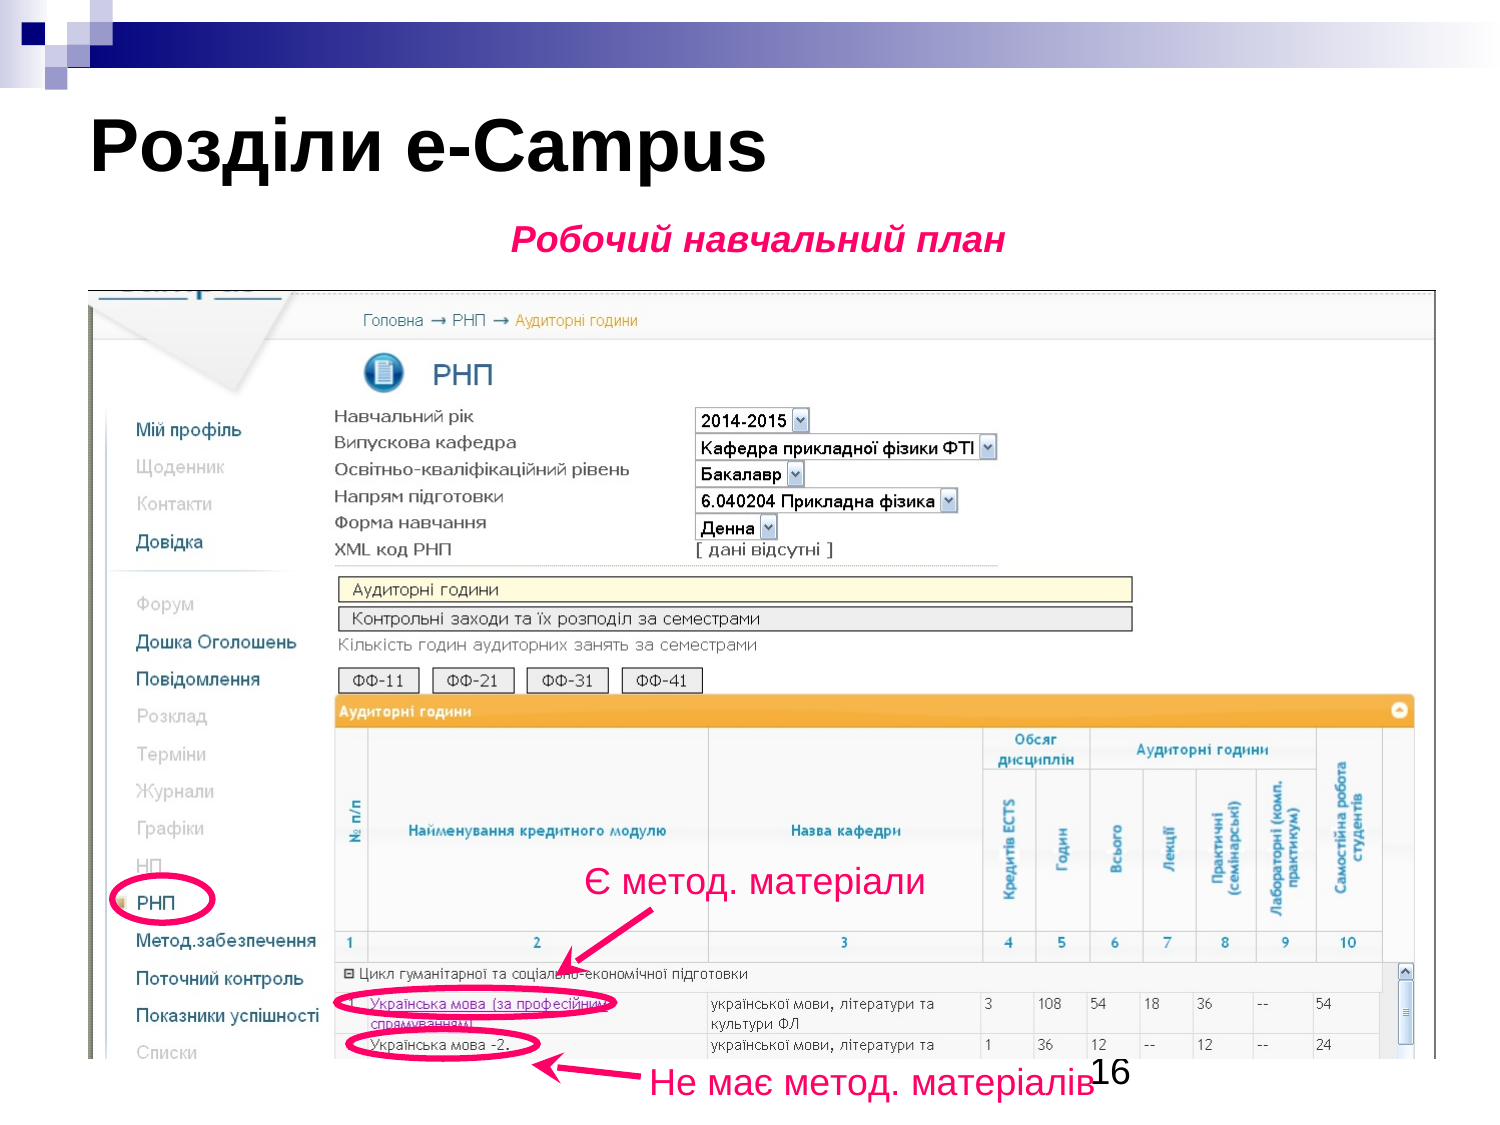

# Розділи e-Campus
Робочий навчальний план
Є метод. матеріали
16
Не має метод. матеріалів